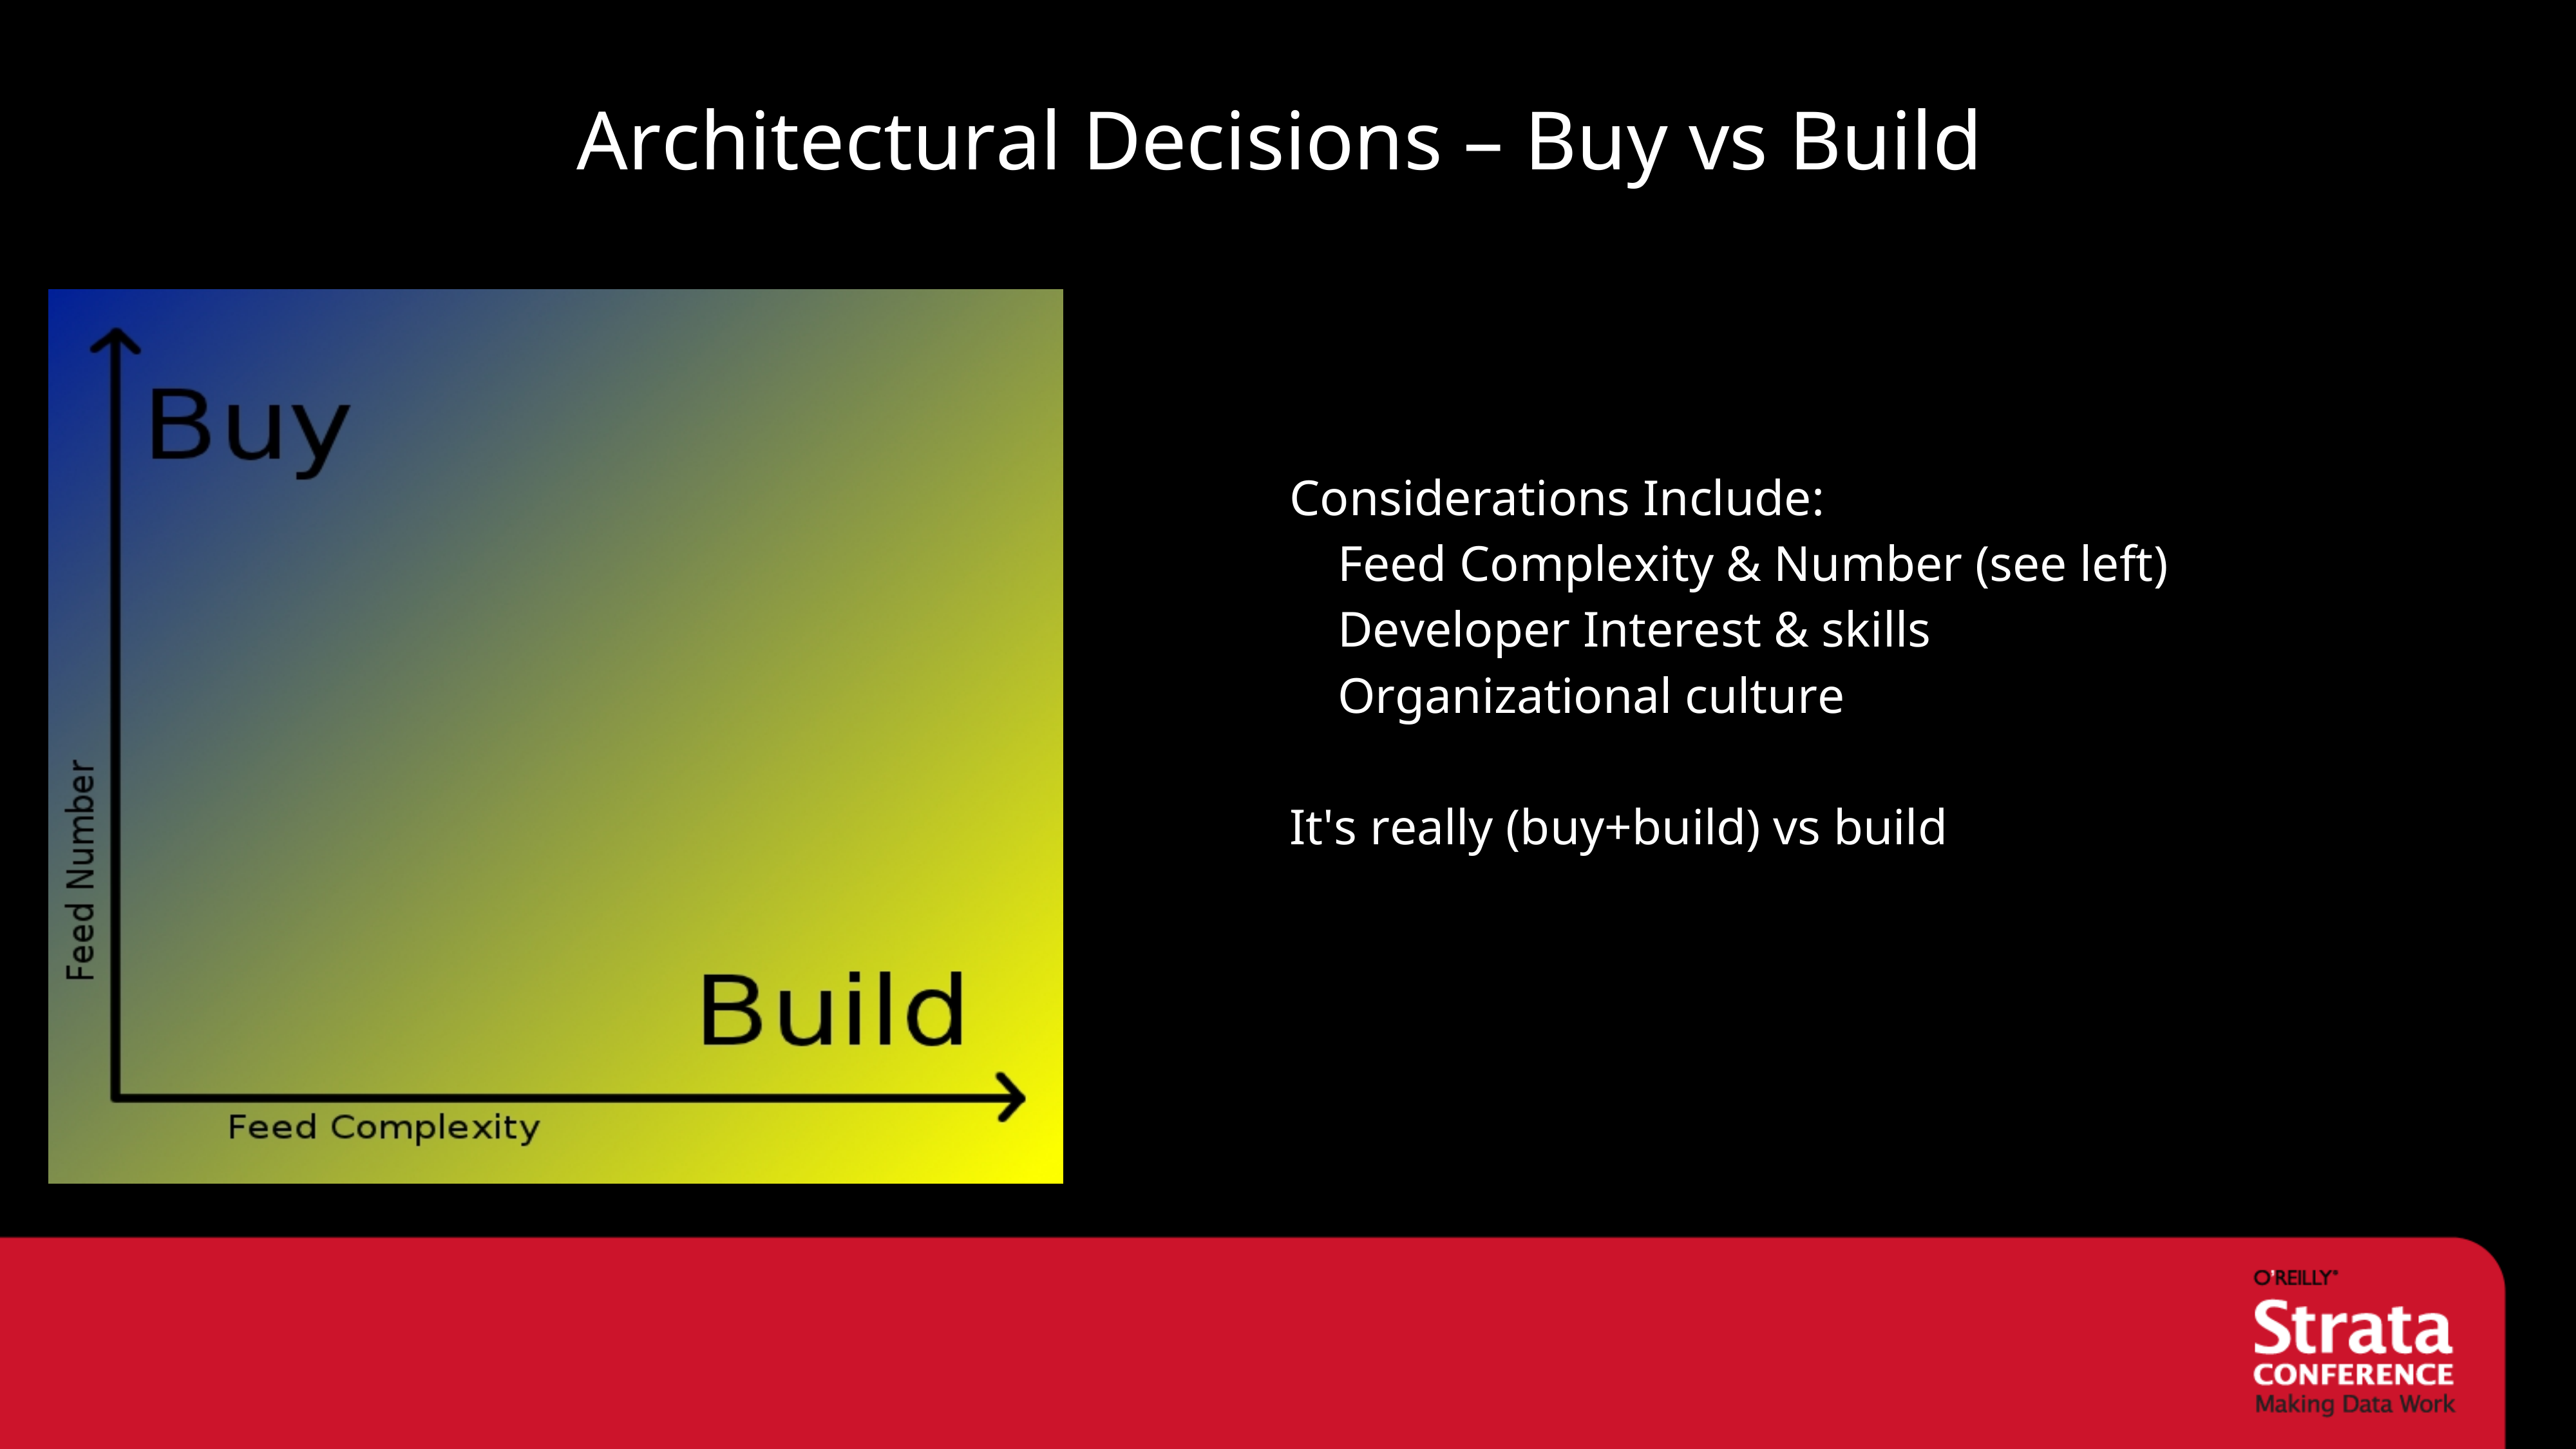

#
Architectural Decisions – Buy vs Build
Considerations Include:
Feed Complexity & Number (see left)
Developer Interest & skills
Organizational culture
It's really (buy+build) vs build
 ^
 |
Risk
Complexity ->